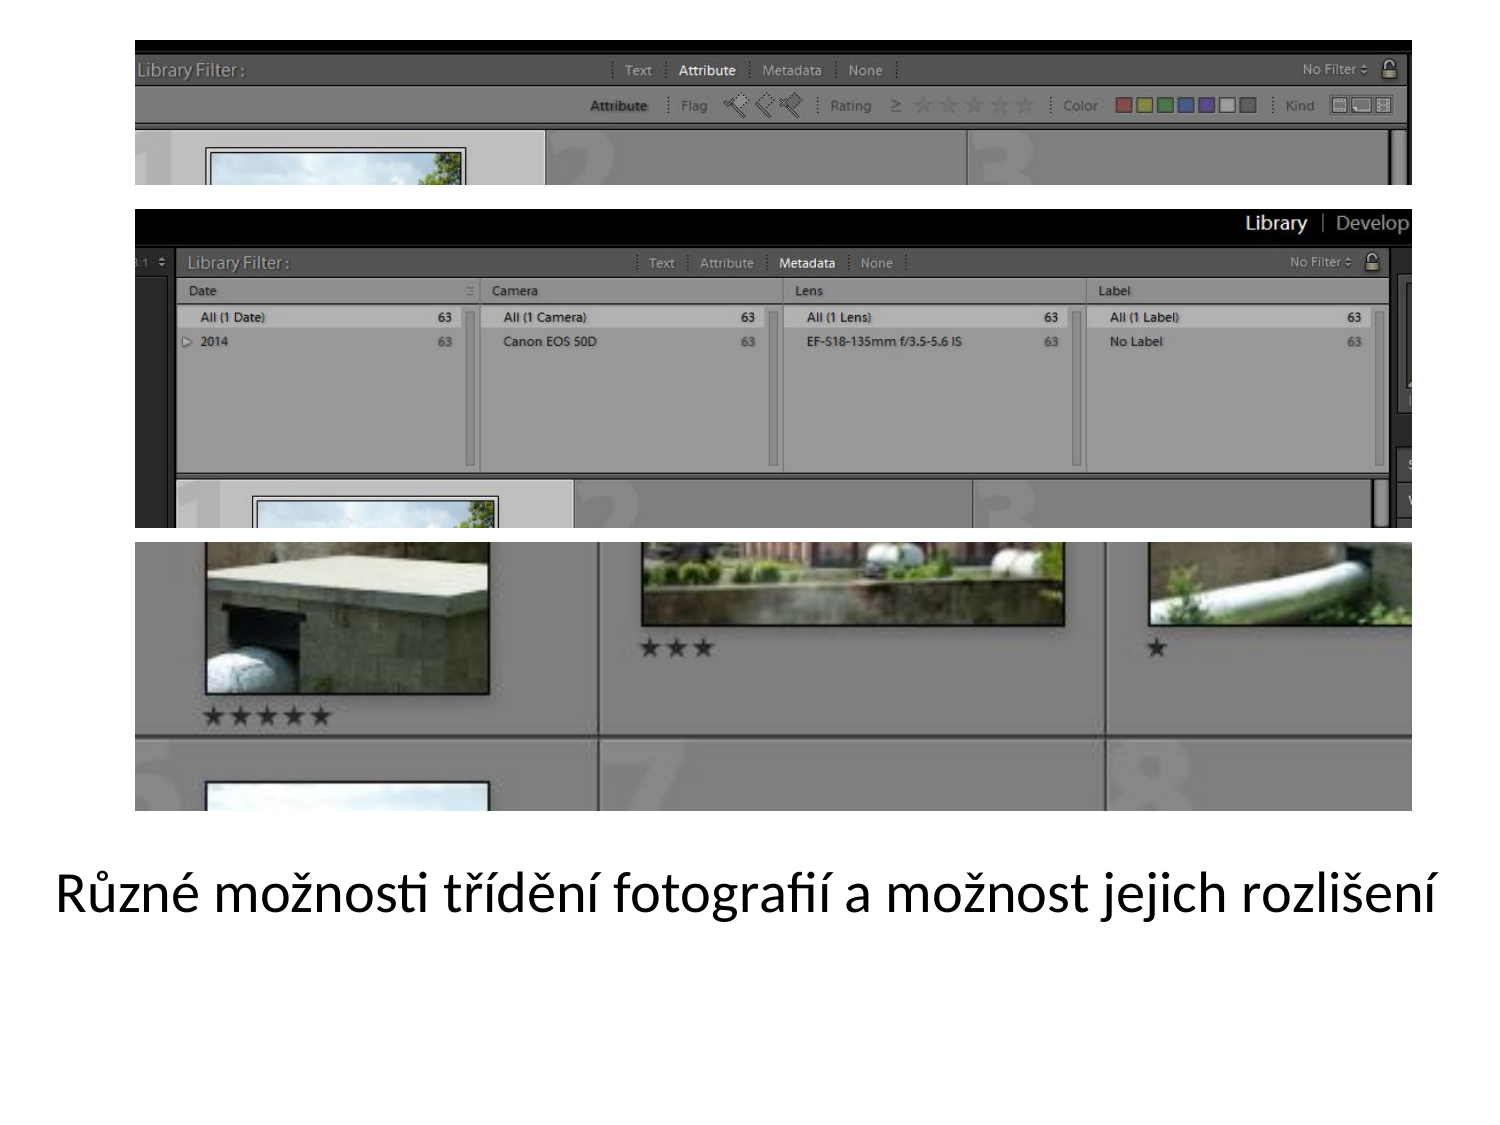

Různé možnosti třídění fotografií a možnost jejich rozlišení